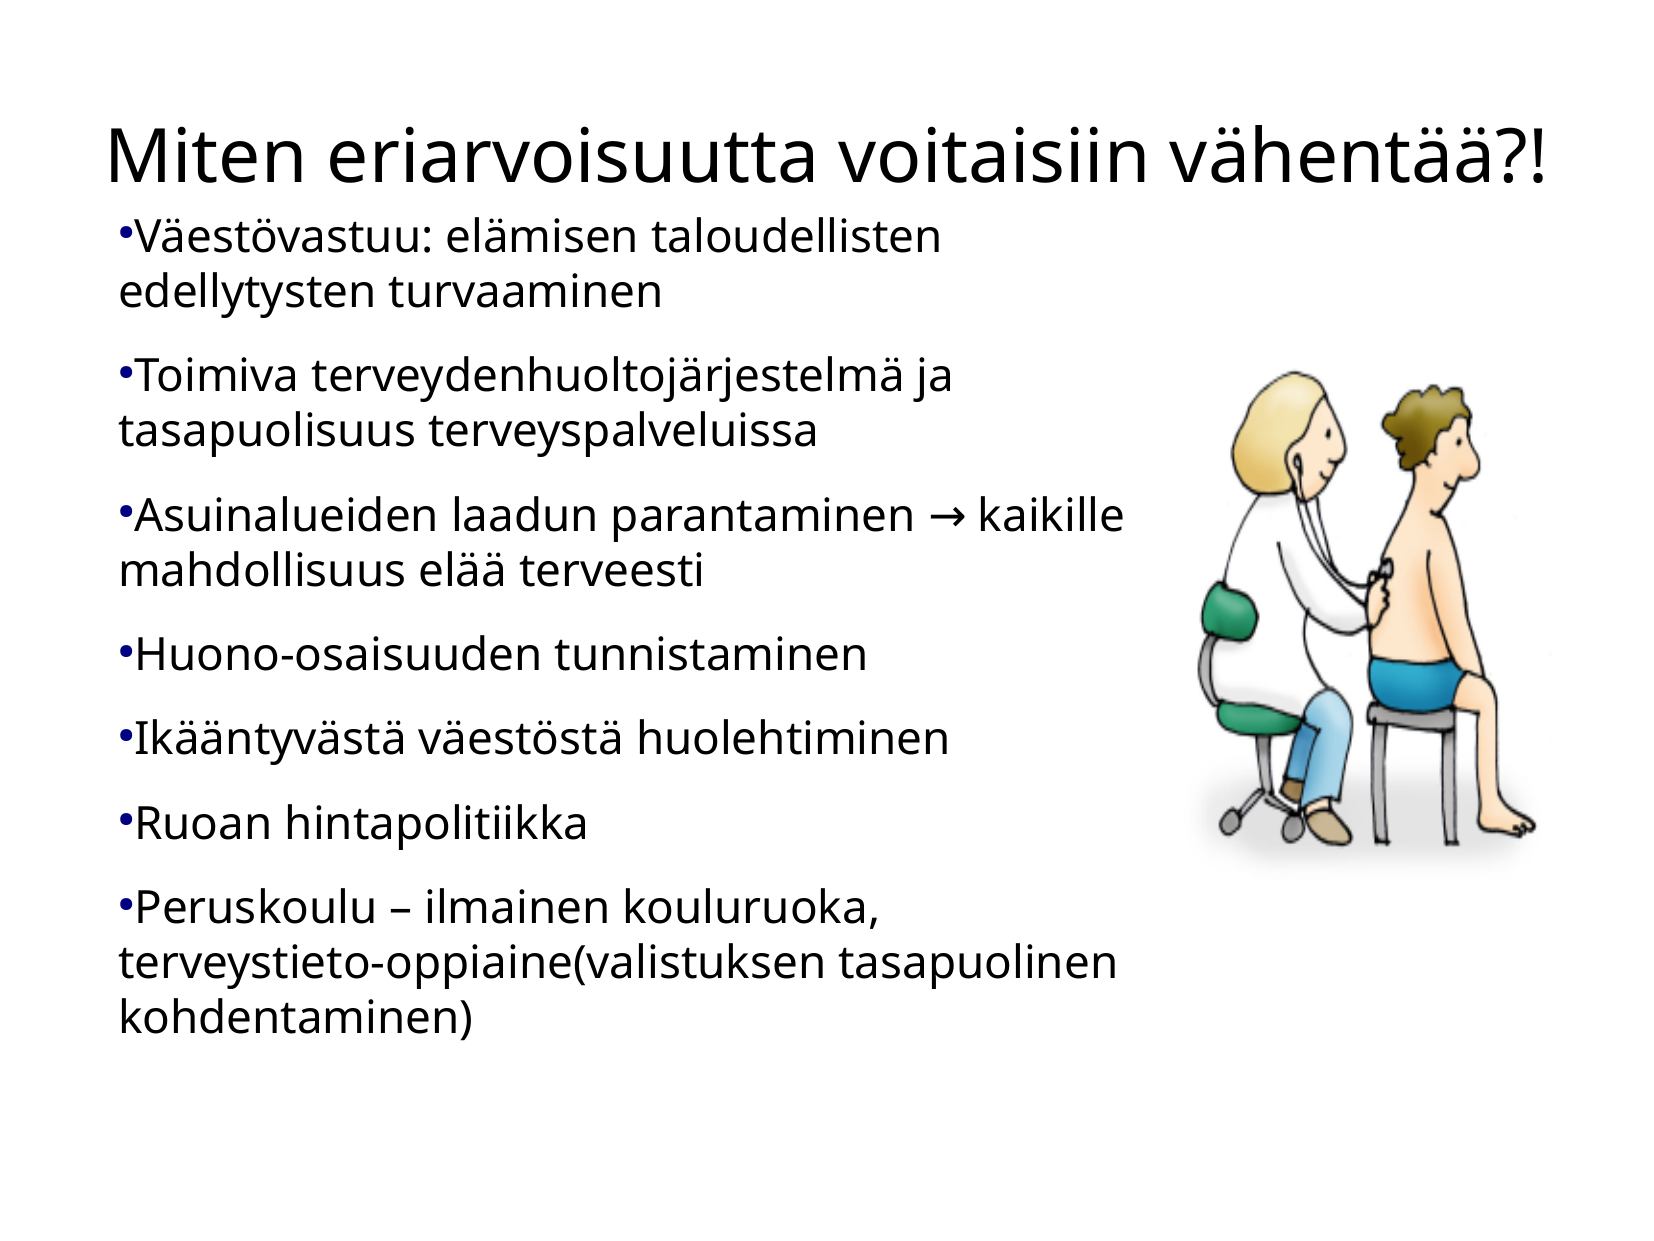

# Miten eriarvoisuutta voitaisiin vähentää?!
Väestövastuu: elämisen taloudellisten edellytysten turvaaminen
Toimiva terveydenhuoltojärjestelmä ja tasapuolisuus terveyspalveluissa
Asuinalueiden laadun parantaminen → kaikille mahdollisuus elää terveesti
Huono-osaisuuden tunnistaminen
Ikääntyvästä väestöstä huolehtiminen
Ruoan hintapolitiikka
Peruskoulu – ilmainen kouluruoka, terveystieto-oppiaine(valistuksen tasapuolinen kohdentaminen)